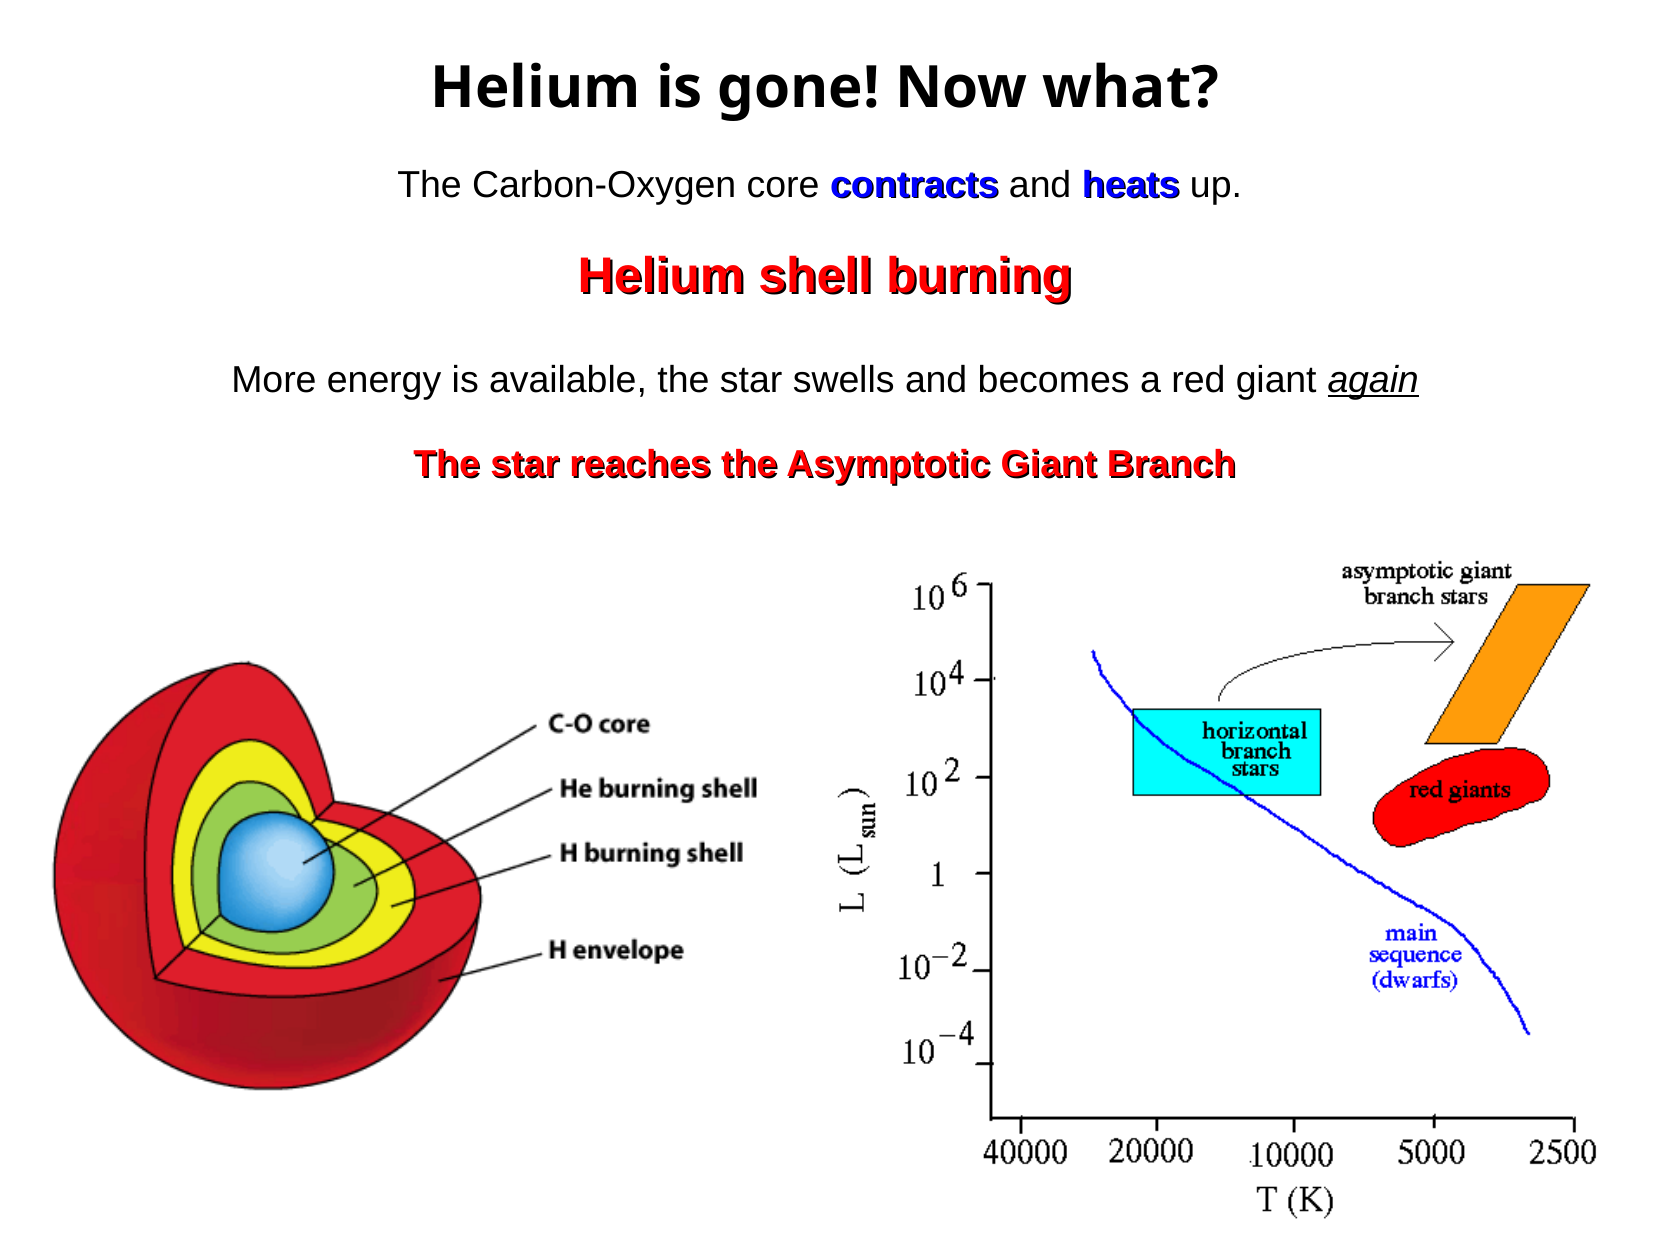

Helium is gone! Now what?
The Carbon-Oxygen core contracts and heats up.
Helium shell burning
More energy is available, the star swells and becomes a red giant again
The star reaches the Asymptotic Giant Branch